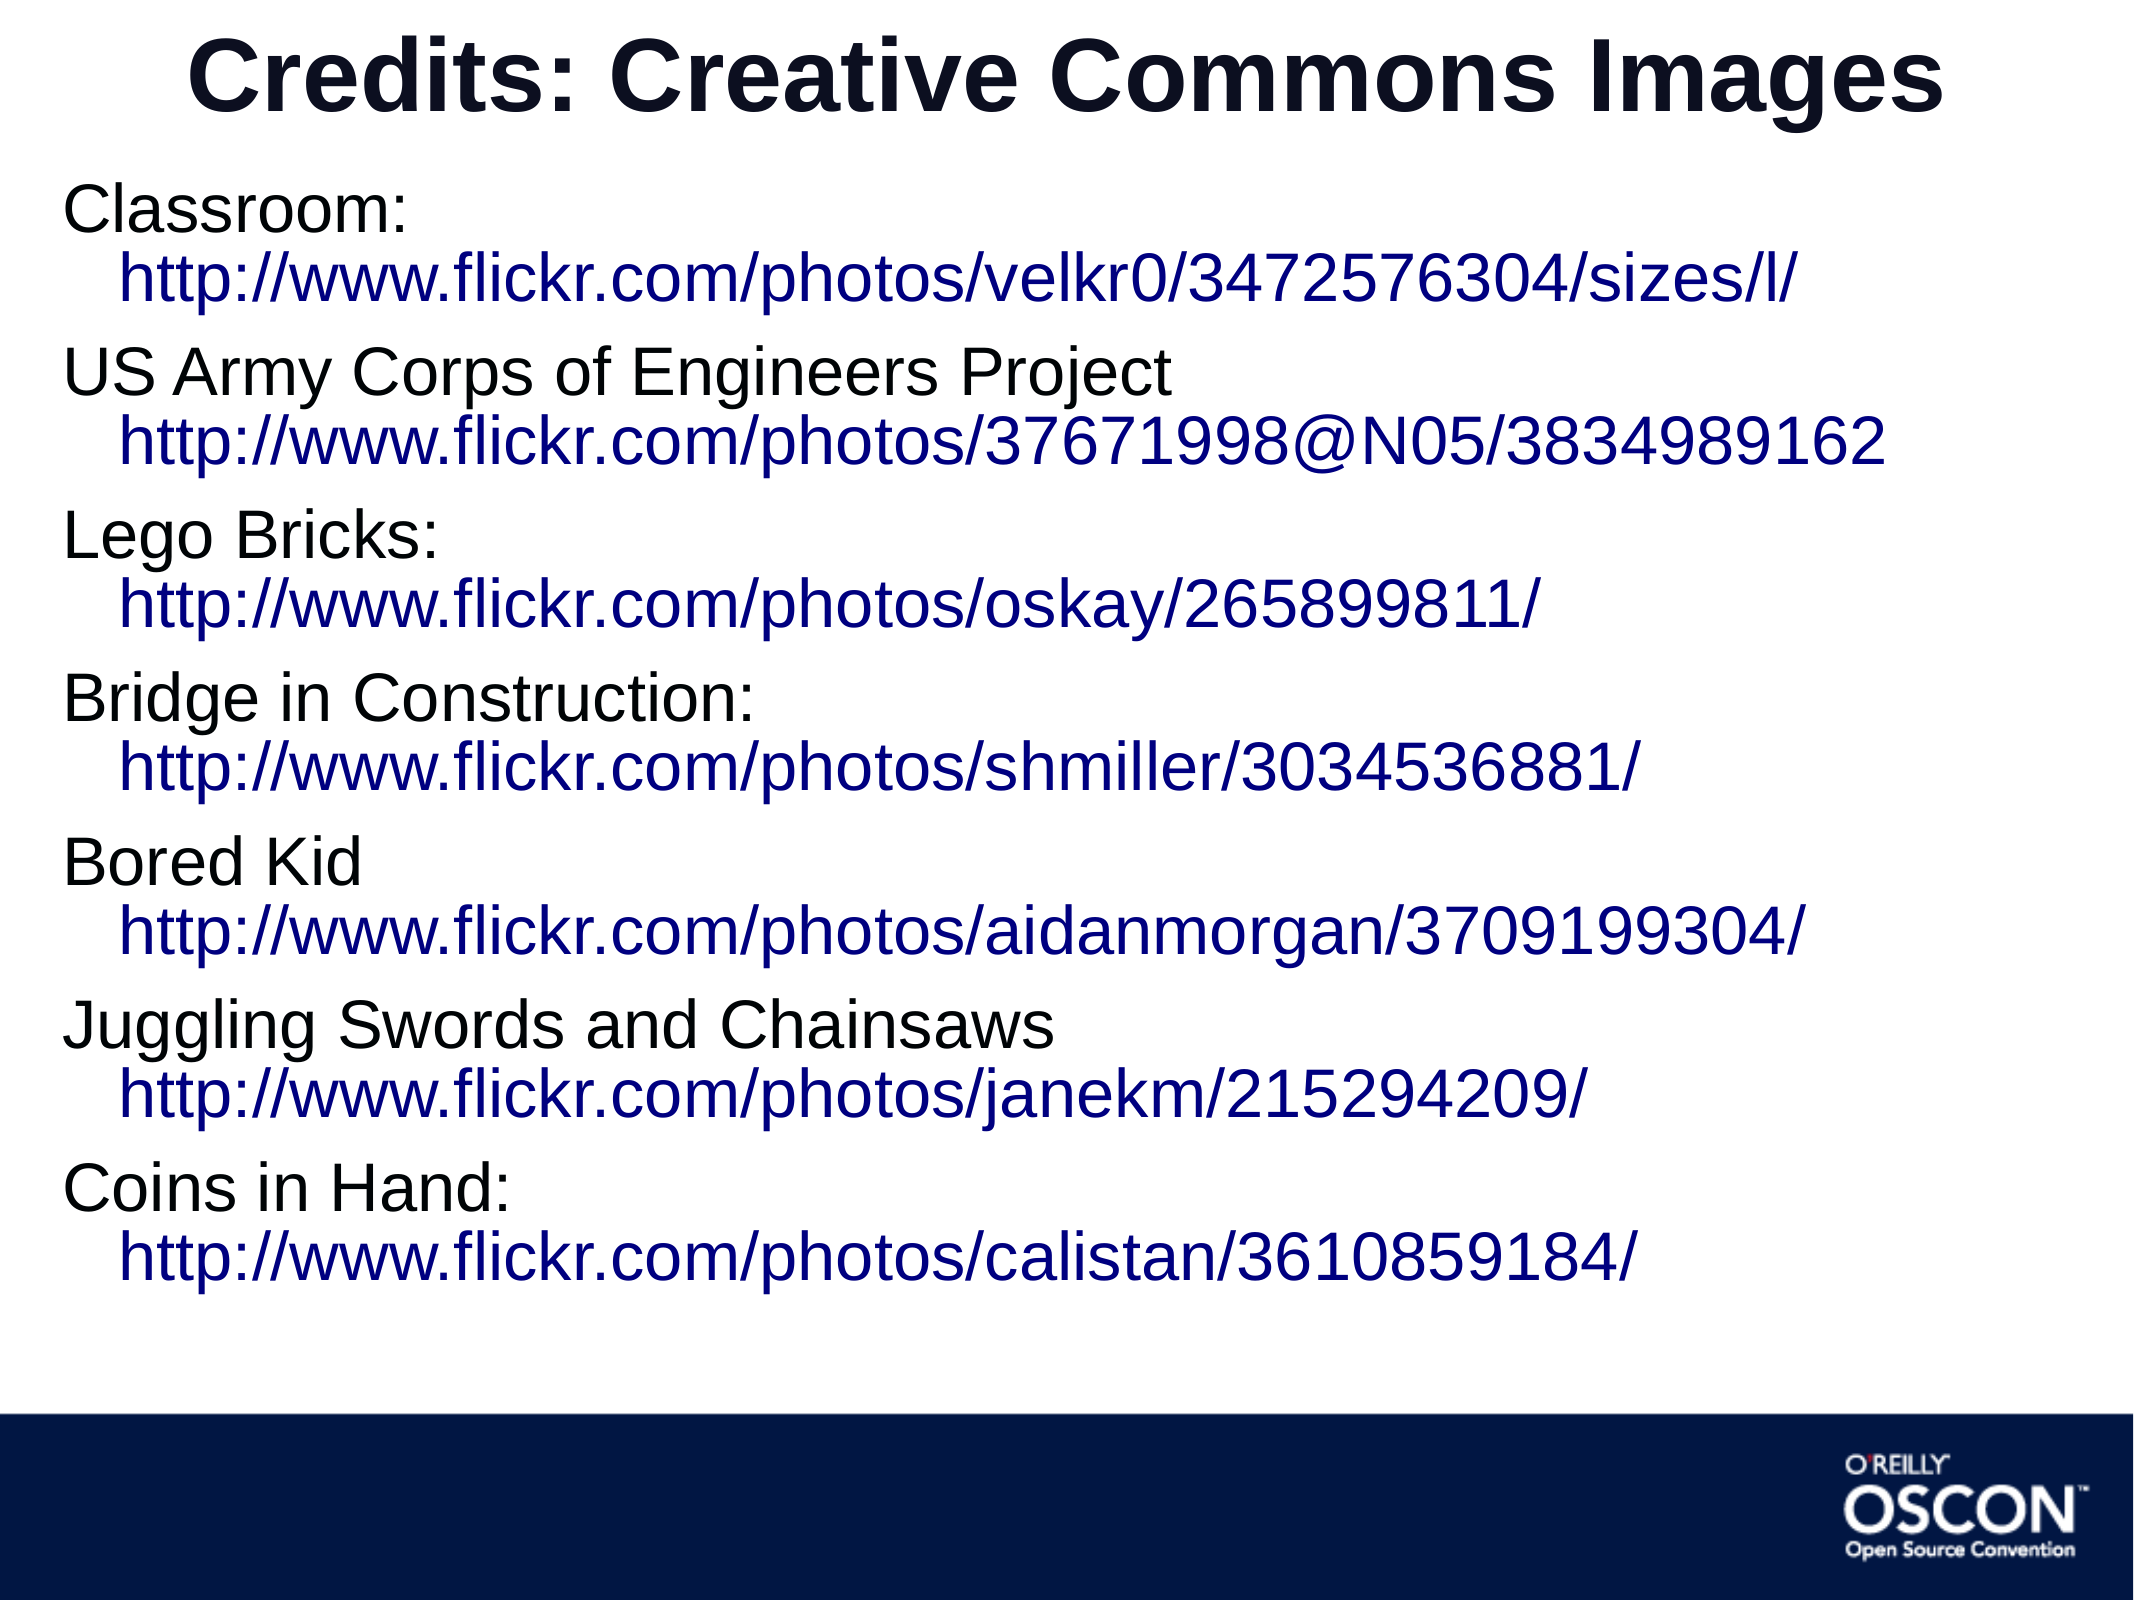

# Credits: Creative Commons Images
Classroom:
http://www.flickr.com/photos/velkr0/3472576304/sizes/l/
US Army Corps of Engineers Project
http://www.flickr.com/photos/37671998@N05/3834989162
Lego Bricks:
http://www.flickr.com/photos/oskay/265899811/
Bridge in Construction:
http://www.flickr.com/photos/shmiller/3034536881/
Bored Kid
http://www.flickr.com/photos/aidanmorgan/3709199304/
Juggling Swords and Chainsaws
http://www.flickr.com/photos/janekm/215294209/
Coins in Hand:
http://www.flickr.com/photos/calistan/3610859184/